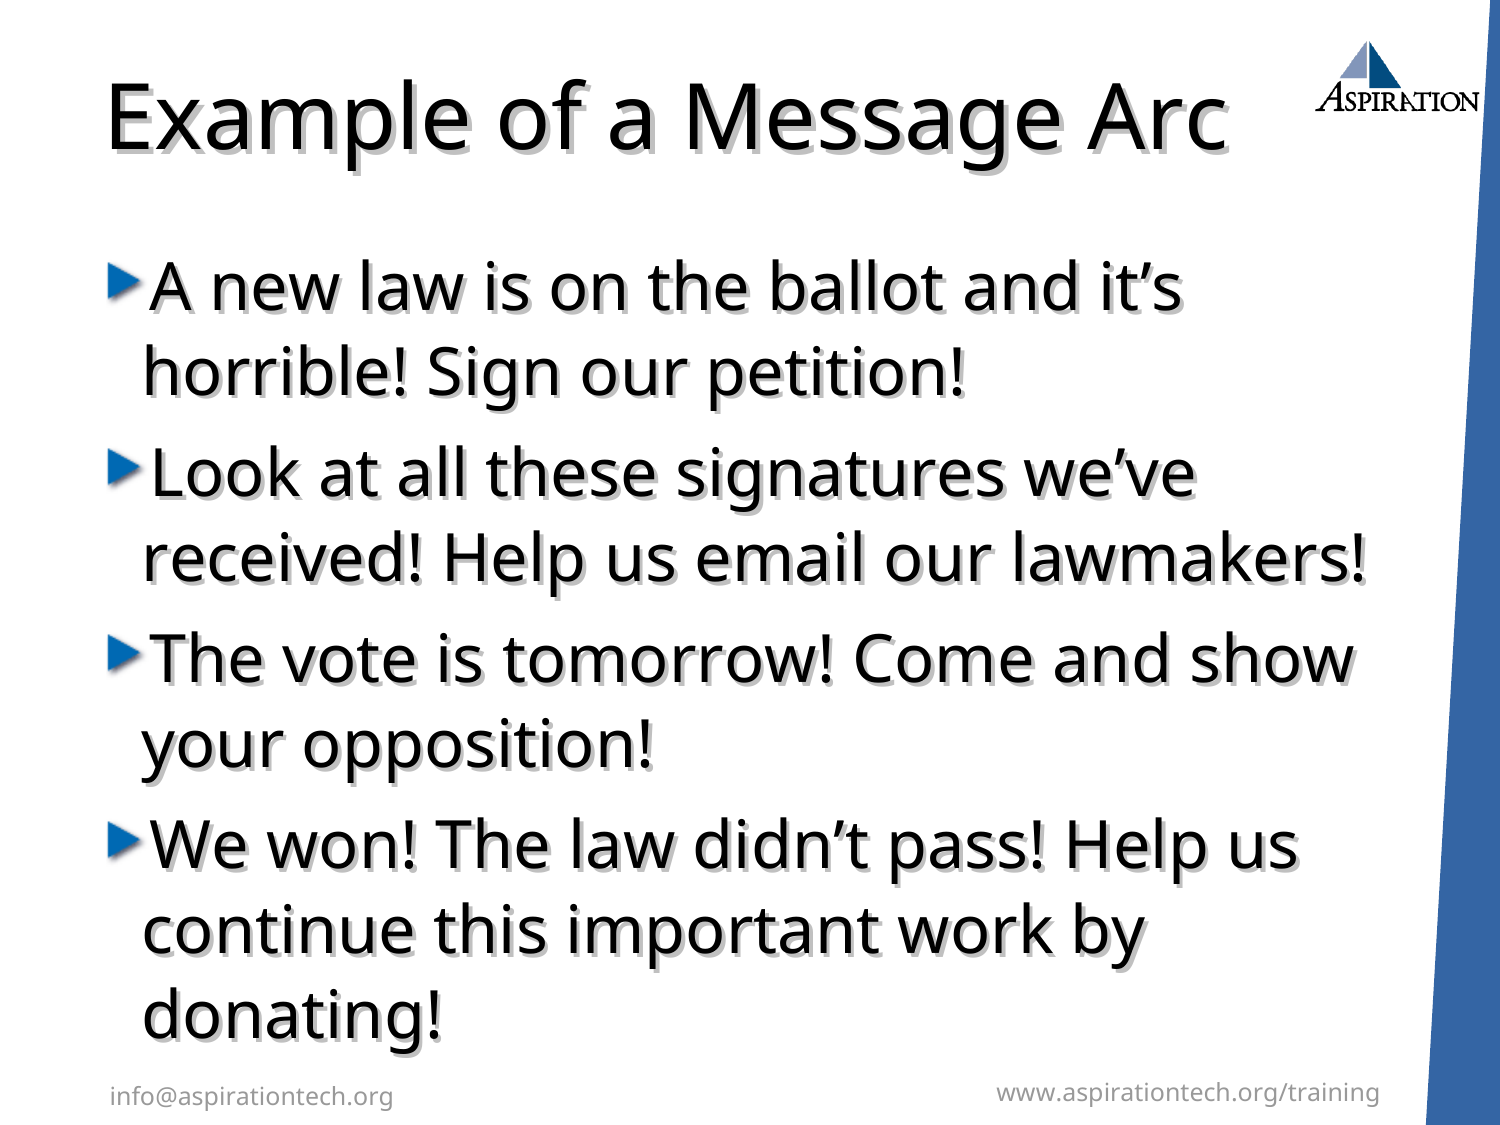

# Example of a Message Arc
A new law is on the ballot and it’s horrible! Sign our petition!
Look at all these signatures we’ve received! Help us email our lawmakers!
The vote is tomorrow! Come and show your opposition!
We won! The law didn’t pass! Help us continue this important work by donating!